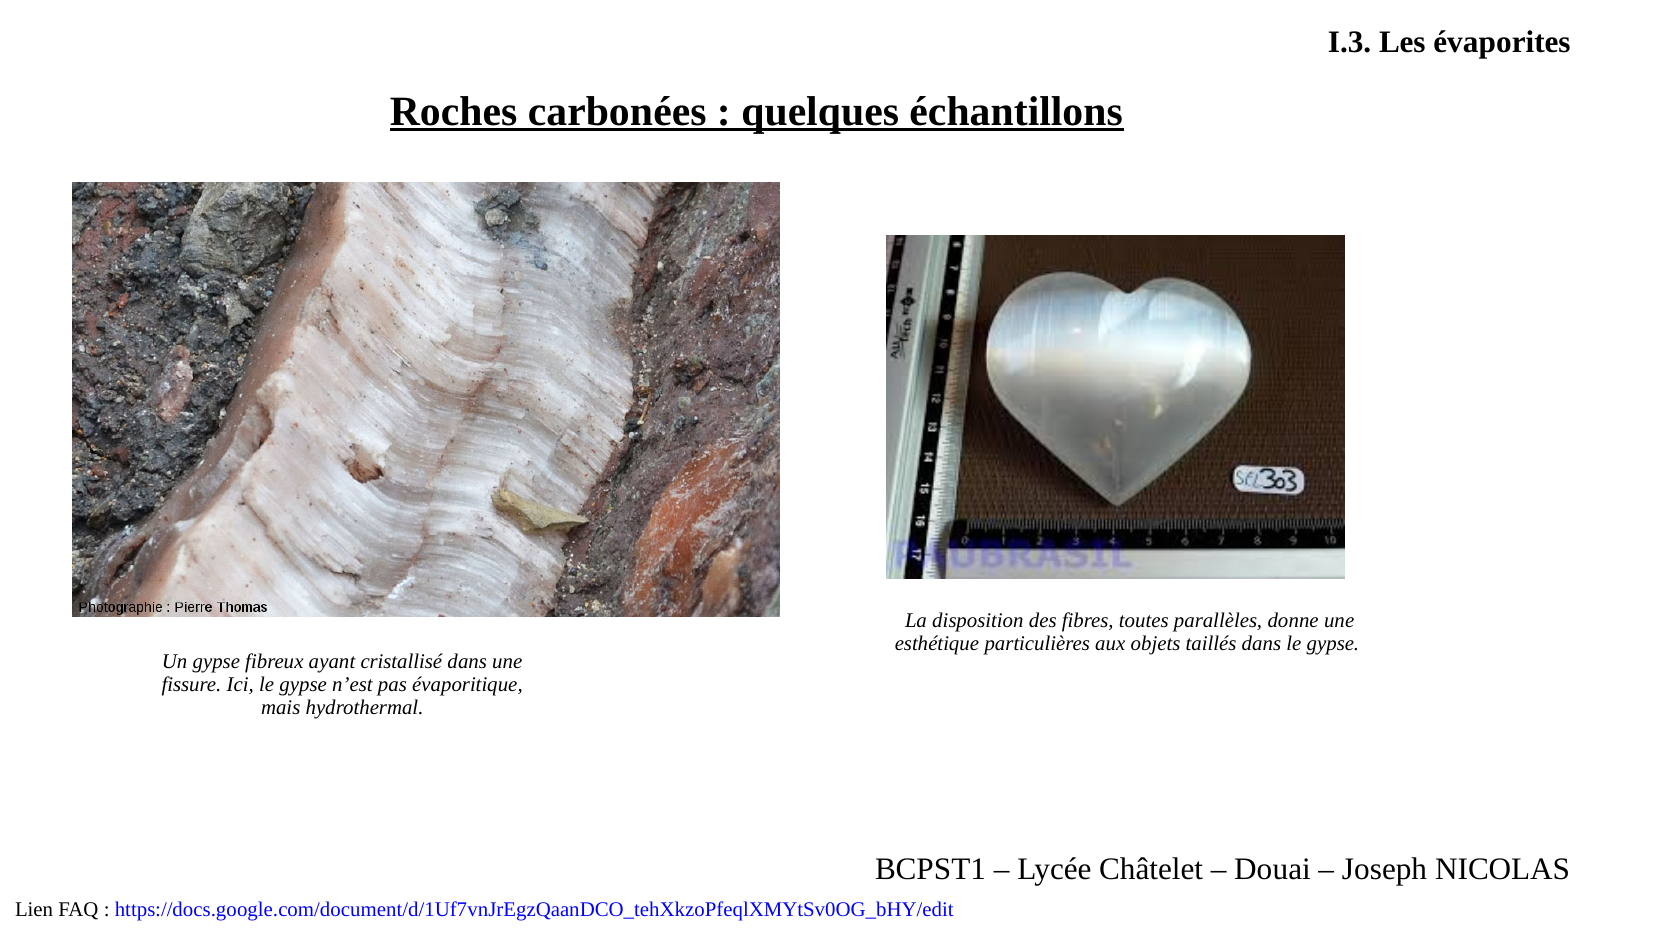

I.3. Les évaporites
				Roches carbonées : quelques échantillons
La disposition des fibres, toutes parallèles, donne une esthétique particulières aux objets taillés dans le gypse.
Un gypse fibreux ayant cristallisé dans une fissure. Ici, le gypse n’est pas évaporitique, mais hydrothermal.
BCPST1 – Lycée Châtelet – Douai – Joseph NICOLAS
Lien FAQ : https://docs.google.com/document/d/1Uf7vnJrEgzQaanDCO_tehXkzoPfeqlXMYtSv0OG_bHY/edit